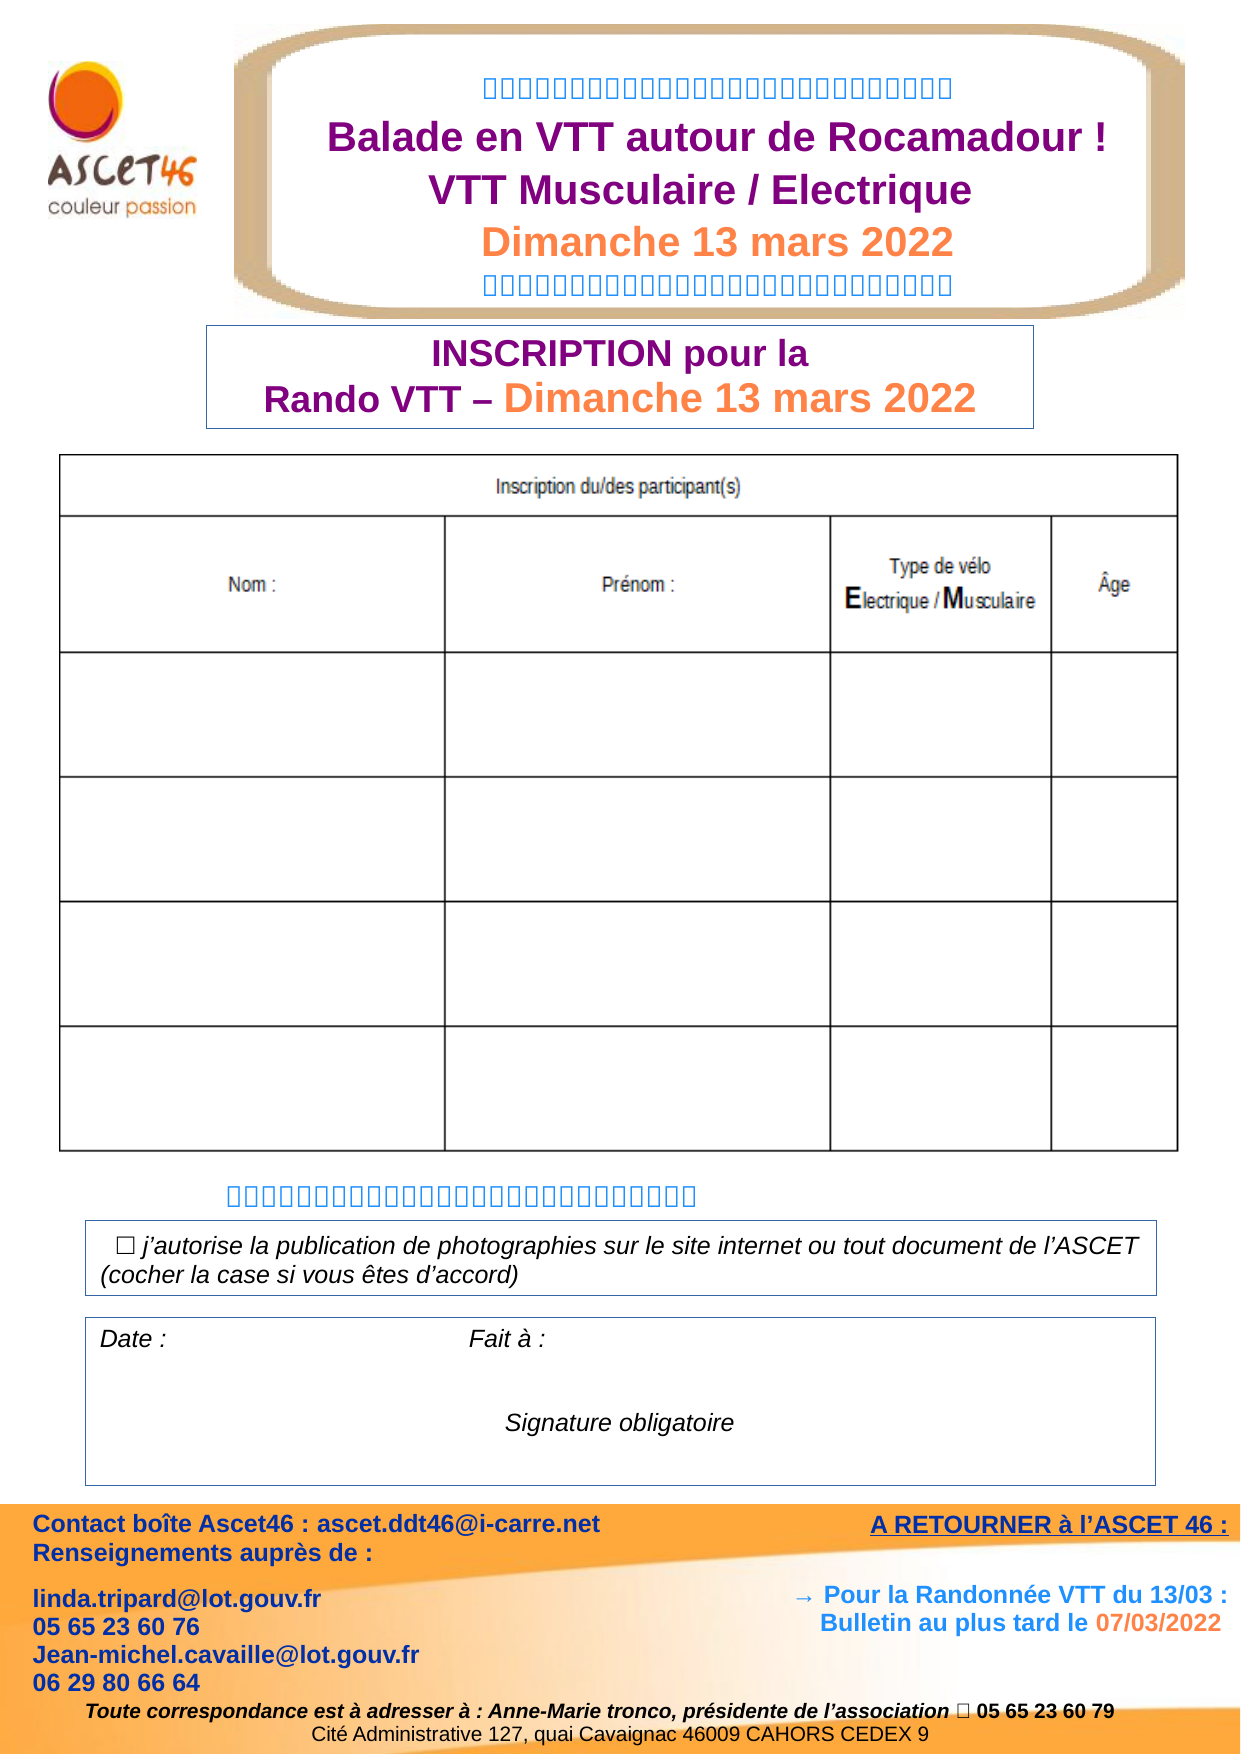


Balade en VTT autour de Rocamadour !
VTT Musculaire / Electrique
Dimanche 13 mars 2022

INSCRIPTION pour la
Rando VTT – Dimanche 13 mars 2022

 □ j’autorise la publication de photographies sur le site internet ou tout document de l’ASCET
(cocher la case si vous êtes d’accord)
Date : 			Fait à :
Signature obligatoire
Contact boîte Ascet46 : ascet.ddt46@i-carre.net
Renseignements auprès de :
linda.tripard@lot.gouv.fr
05 65 23 60 76
Jean-michel.cavaille@lot.gouv.fr
06 29 80 66 64
A RETOURNER à l’ASCET 46 :
→ Pour la Randonnée VTT du 13/03 :
Bulletin au plus tard le 07/03/2022
Toute correspondance est à adresser à : Anne-Marie tronco, présidente de l’association  05 65 23 60 79
Cité Administrative 127, quai Cavaignac 46009 CAHORS CEDEX 9